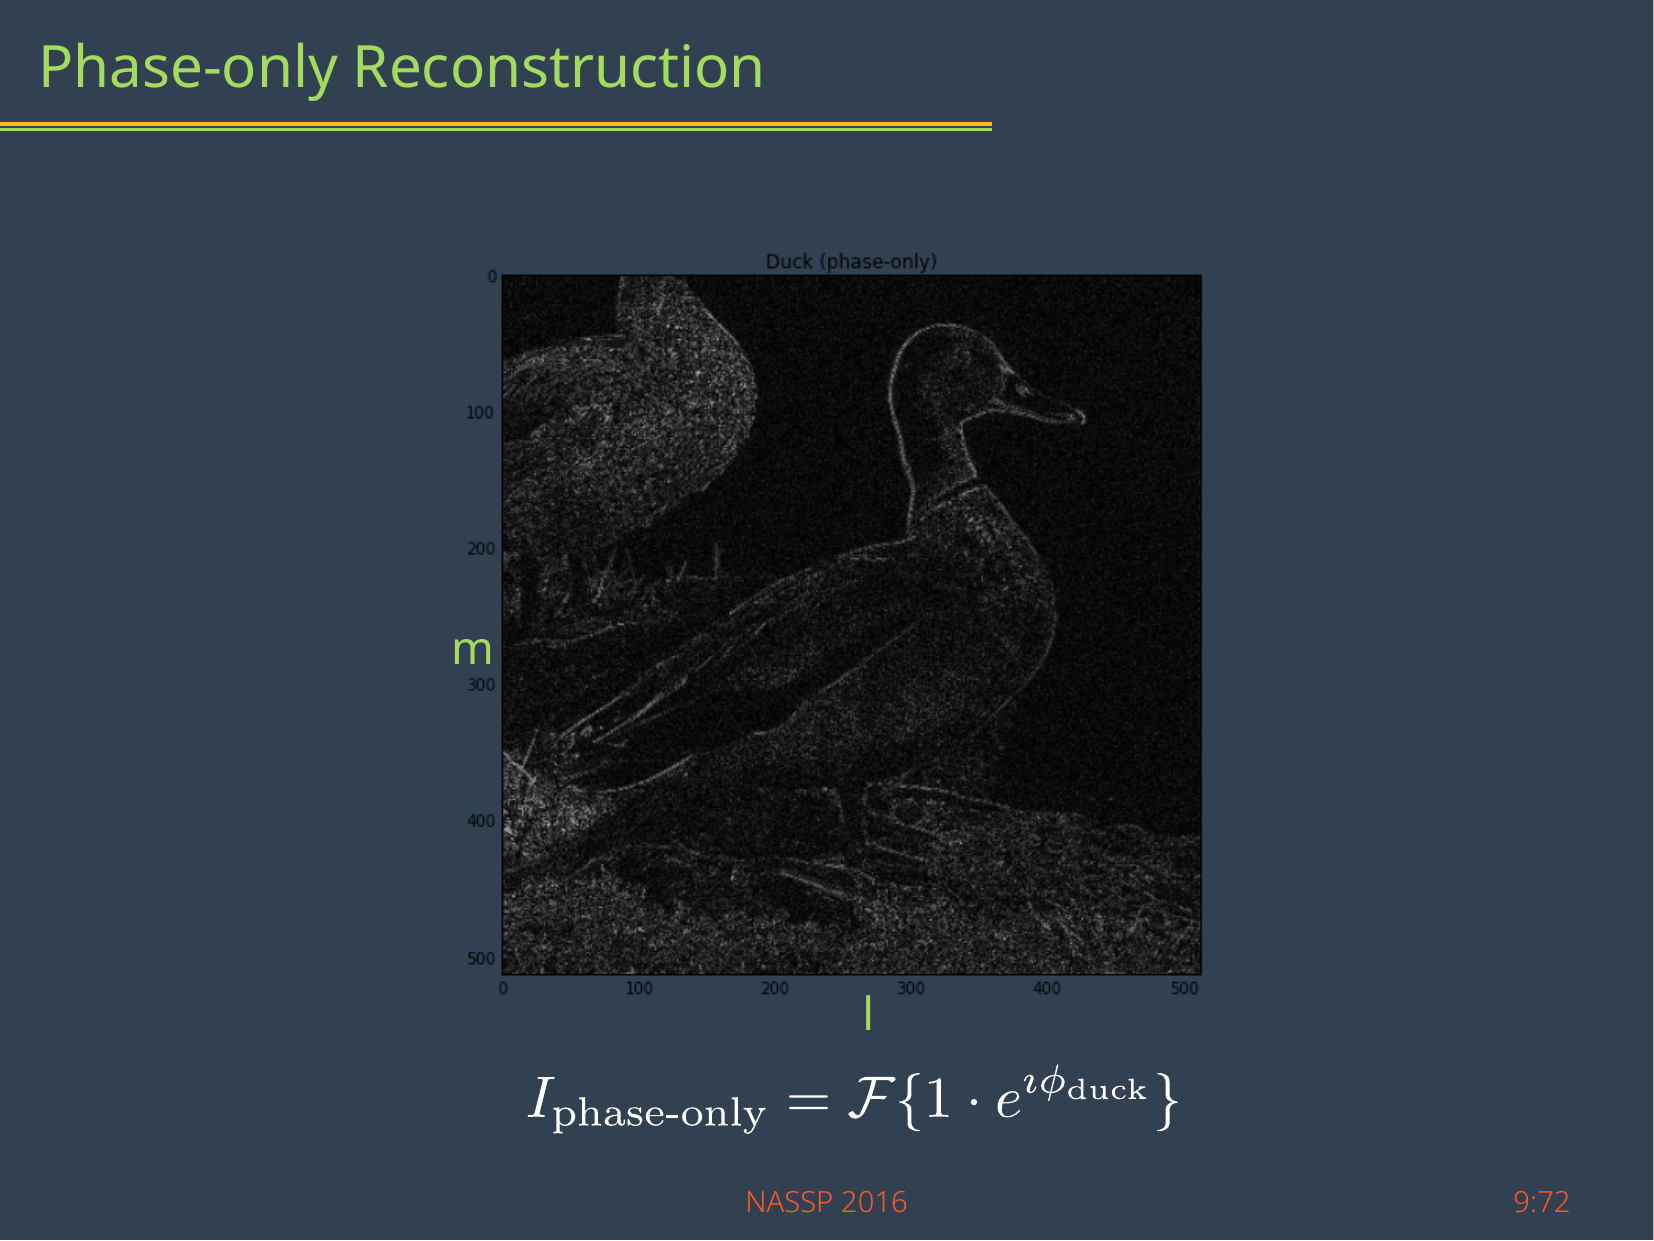

Phase-only Reconstruction
m
l
NASSP 2016
9